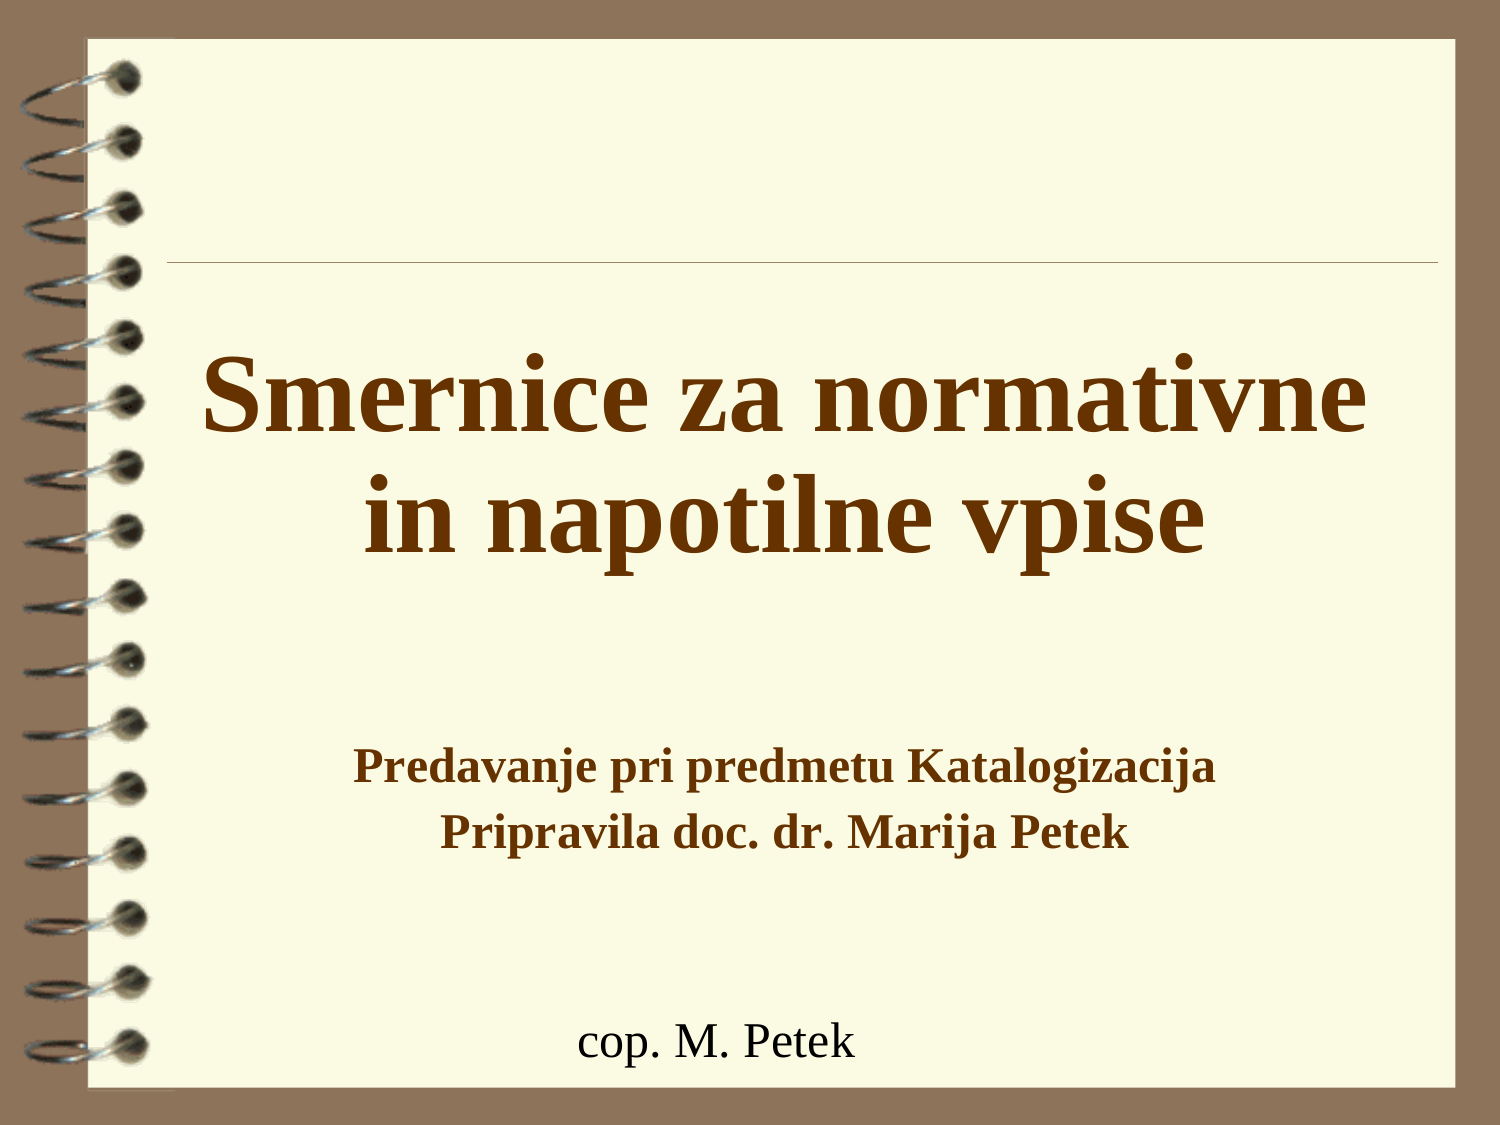

# Smernice za normativne in napotilne vpise
Predavanje pri predmetu Katalogizacija
Pripravila doc. dr. Marija Petek
cop. M. Petek